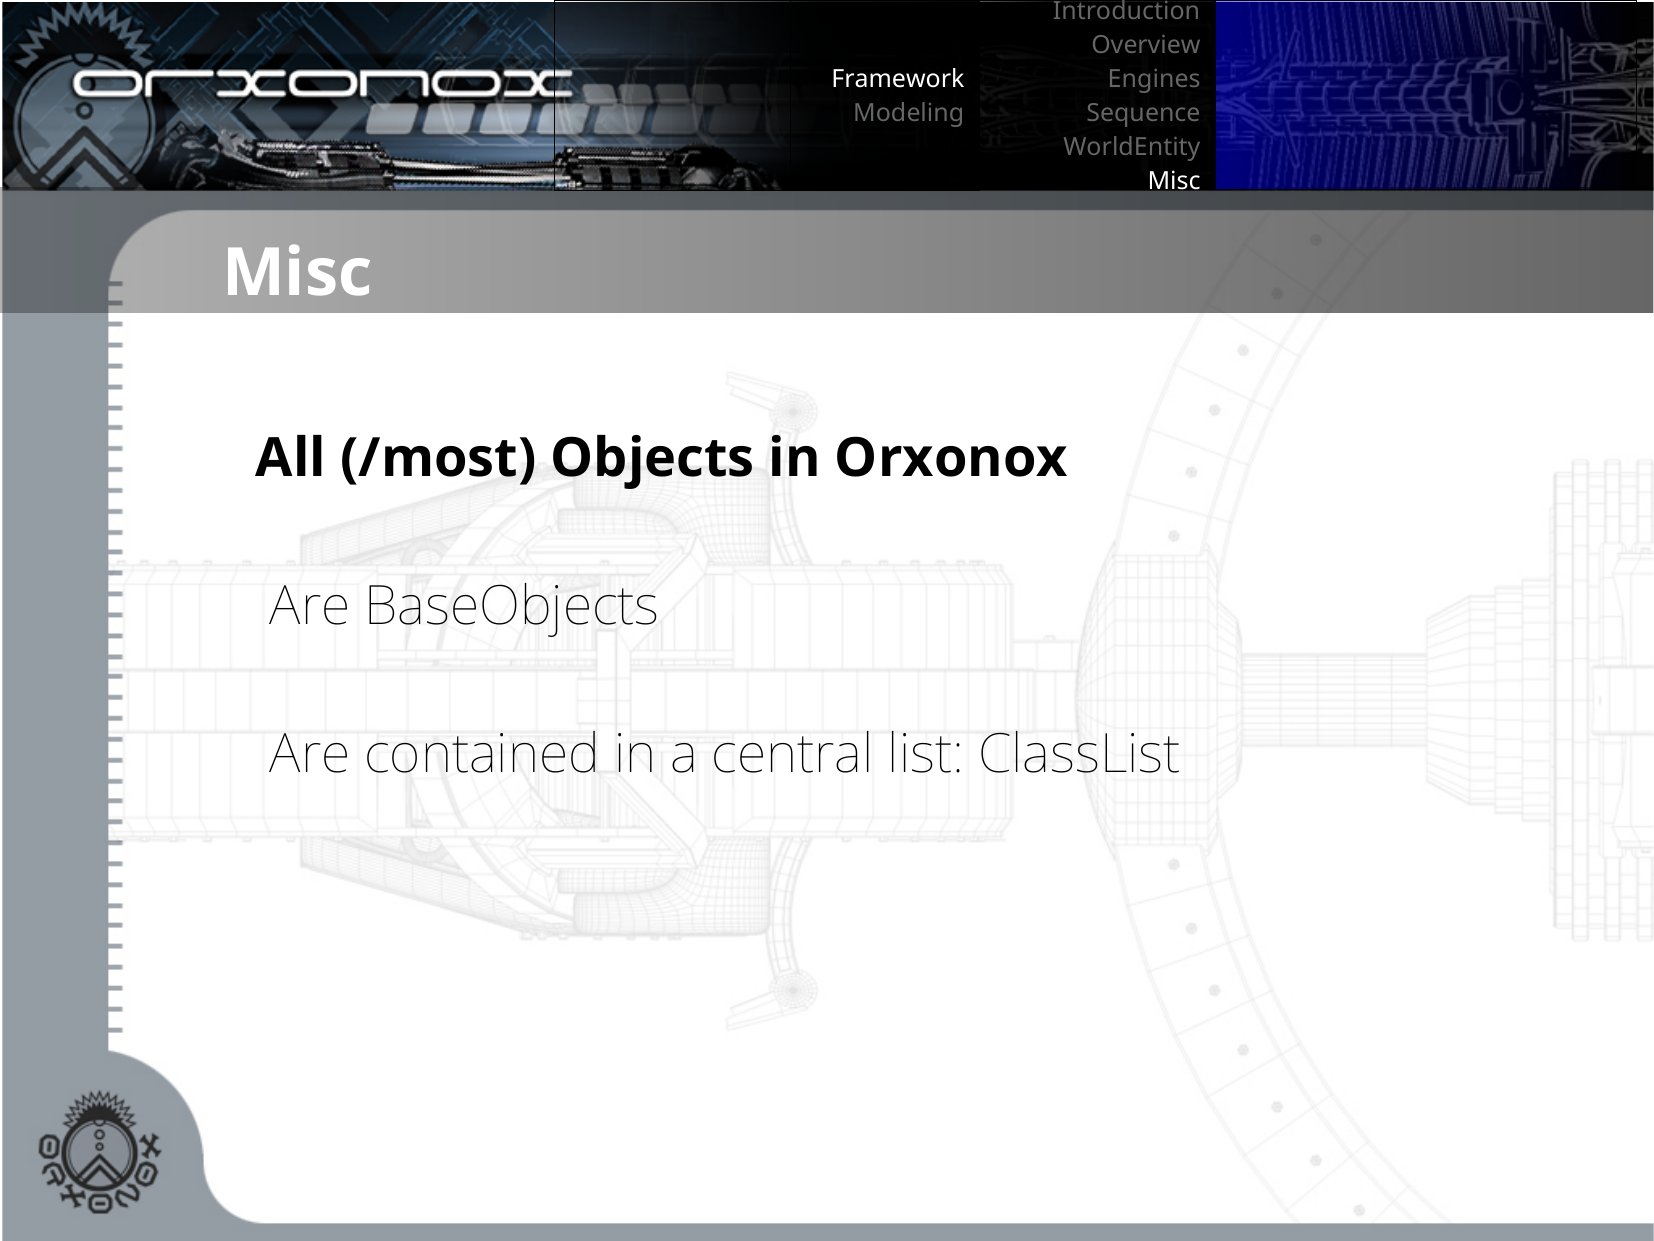

Introduction
Overview
Engines
Sequence
WorldEntity
Misc
Framework
Modeling
Misc
All (/most) Objects in Orxonox
 Are BaseObjects
 Are contained in a central list: ClassList